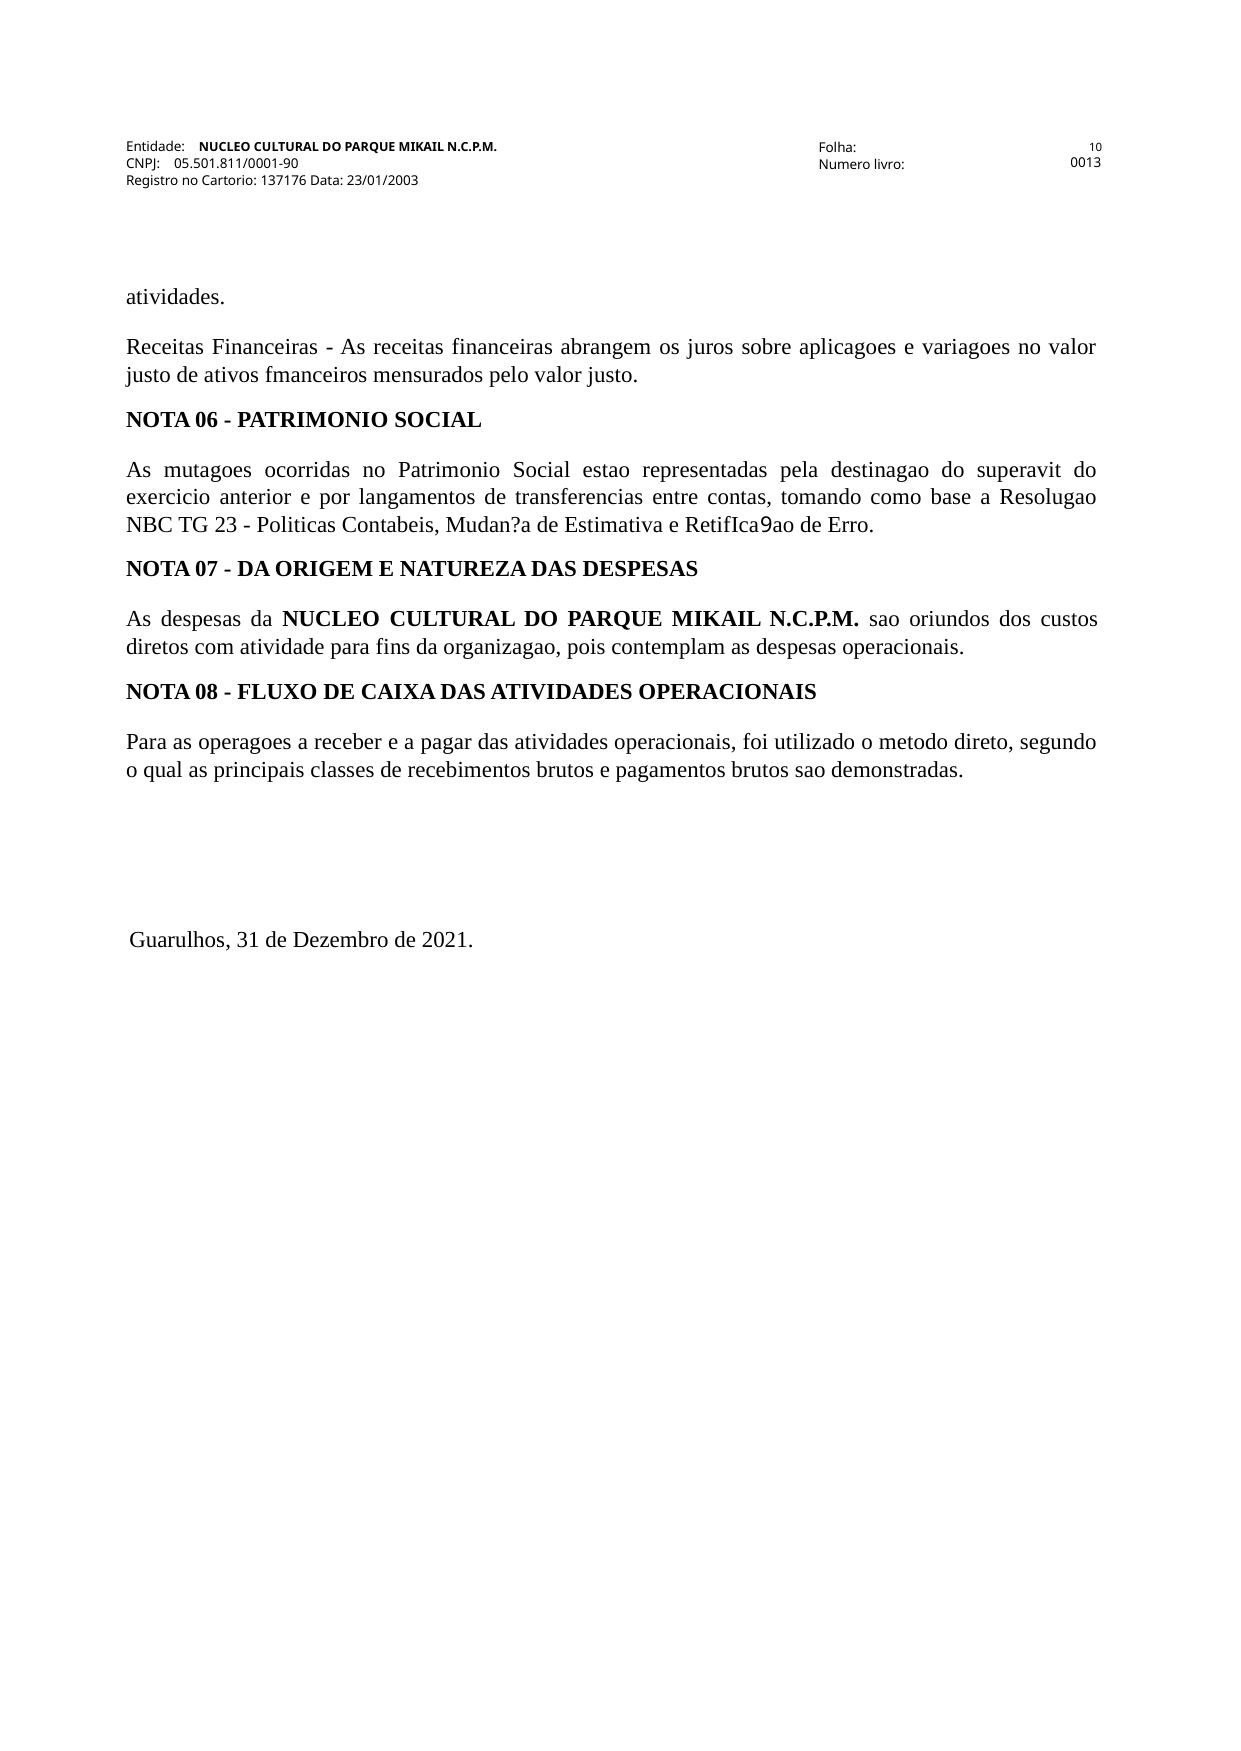

Entidade: NUCLEO CULTURAL DO PARQUE MIKAIL N.C.P.M.
CNPJ: 05.501.811/0001-90
Registro no Cartorio: 137176 Data: 23/01/2003
Folha:
Numero livro:
10
0013
atividades.
Receitas Financeiras - As receitas financeiras abrangem os juros sobre aplicagoes e variagoes no valor justo de ativos fmanceiros mensurados pelo valor justo.
NOTA 06 - PATRIMONIO SOCIAL
As mutagoes ocorridas no Patrimonio Social estao representadas pela destinagao do superavit do exercicio anterior e por langamentos de transferencias entre contas, tomando como base a Resolugao NBC TG 23 - Politicas Contabeis, Mudan?a de Estimativa e RetifIca9ao de Erro.
NOTA 07 - DA ORIGEM E NATUREZA DAS DESPESAS
As despesas da NUCLEO CULTURAL DO PARQUE MIKAIL N.C.P.M. sao oriundos dos custos diretos com atividade para fins da organizagao, pois contemplam as despesas operacionais.
NOTA 08 - FLUXO DE CAIXA DAS ATIVIDADES OPERACIONAIS
Para as operagoes a receber e a pagar das atividades operacionais, foi utilizado o metodo direto, segundo o qual as principais classes de recebimentos brutos e pagamentos brutos sao demonstradas.
Guarulhos, 31 de Dezembro de 2021.